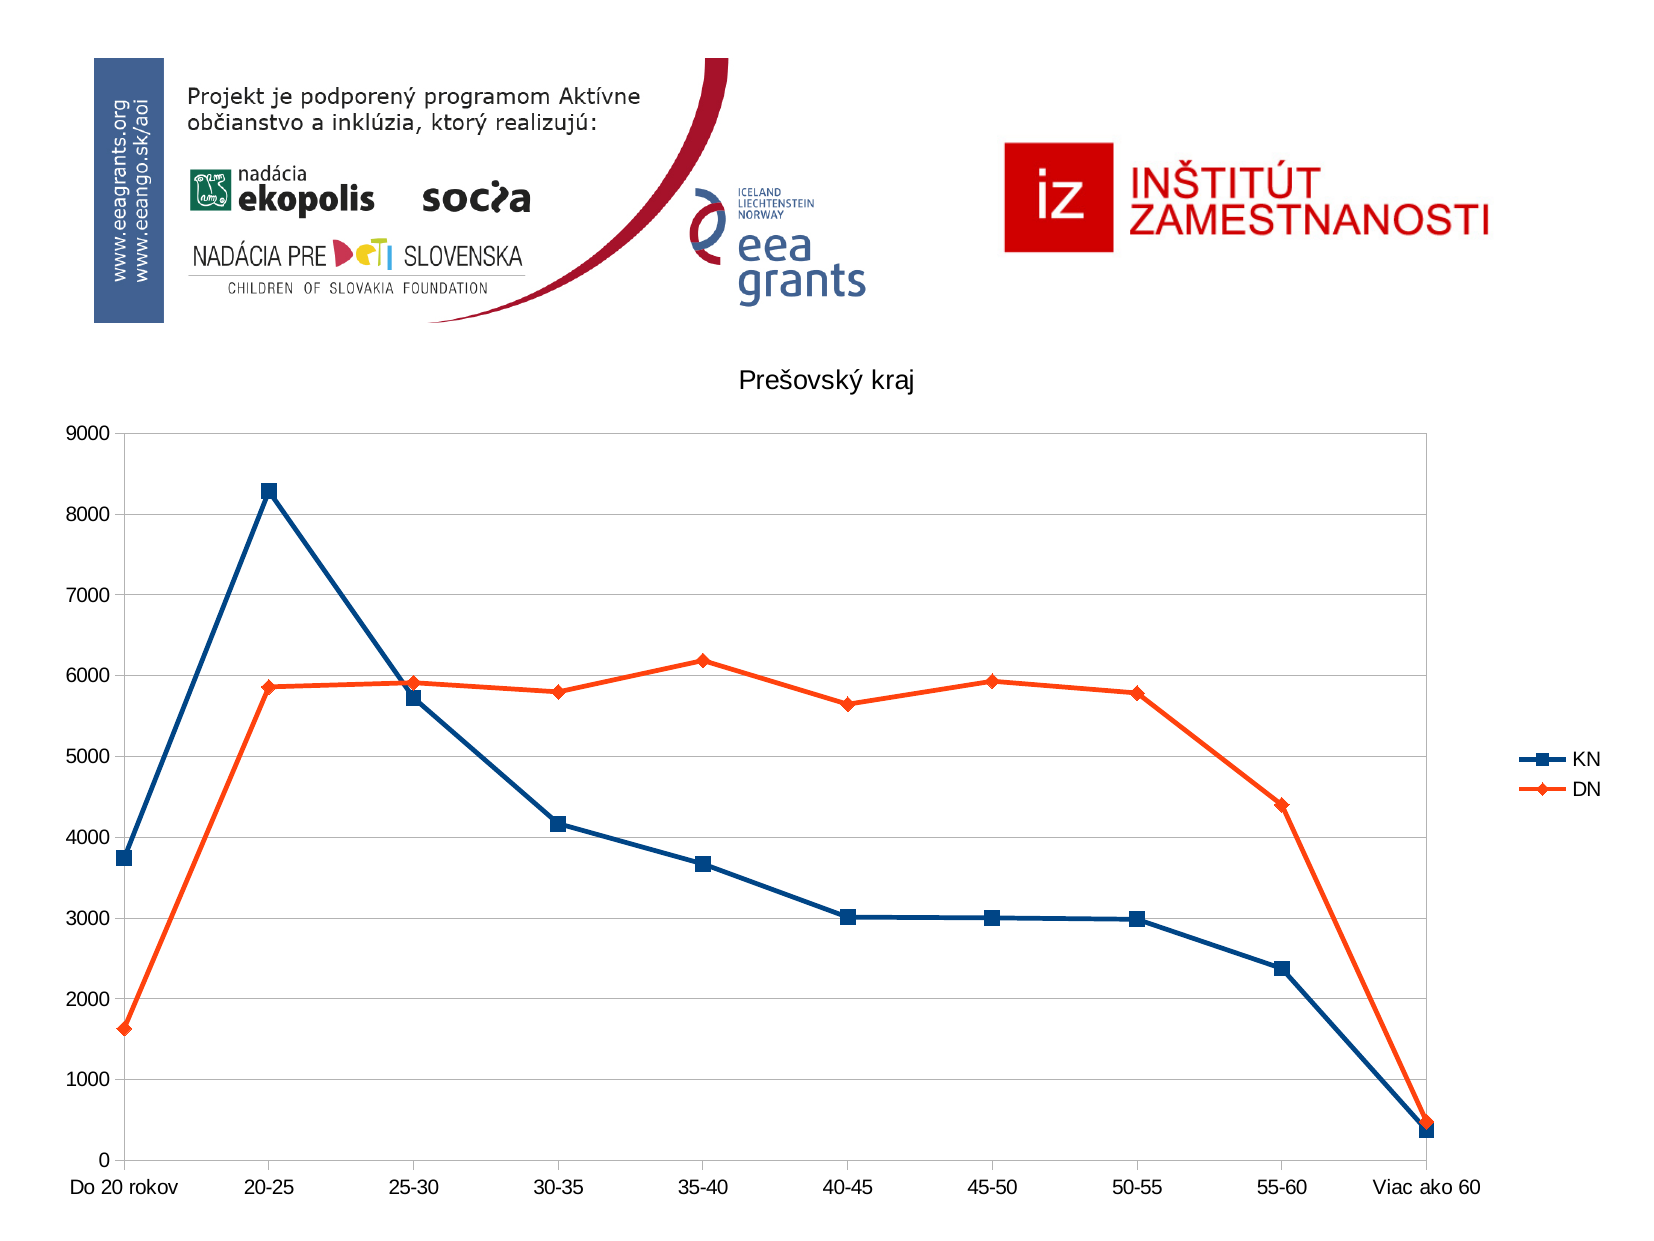

#
### Chart: Prešovský kraj
| Category | KN | DN |
|---|---|---|
| Do 20 rokov | 3743.0 | 1635.0 |
| 20-25 | 8284.0 | 5863.0 |
| 25-30 | 5727.0 | 5915.0 |
| 30-35 | 4170.0 | 5801.0 |
| 35-40 | 3671.0 | 6189.0 |
| 40-45 | 3013.0 | 5648.0 |
| 45-50 | 3003.0 | 5933.0 |
| 50-55 | 2986.0 | 5787.0 |
| 55-60 | 2378.0 | 4403.0 |
| Viac ako 60 | 377.0 | 482.0 |PREŠOVSKÝ KRAJ